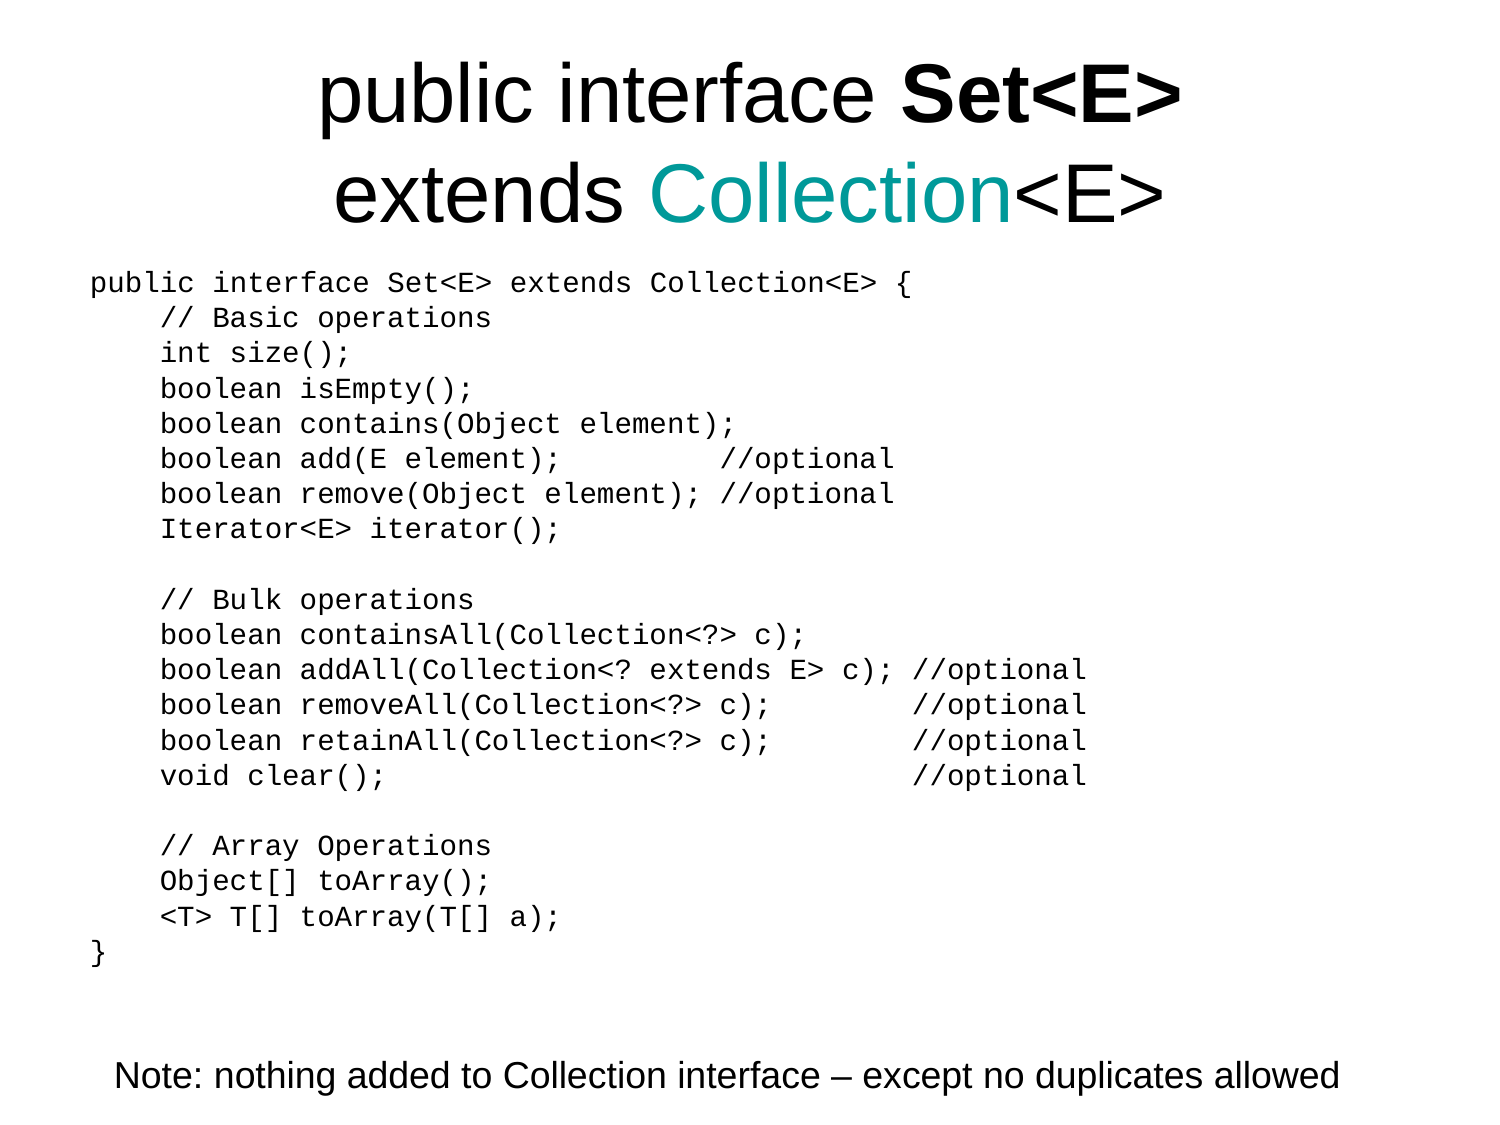

# public interface Set<E> extends Collection<E>
public interface Set<E> extends Collection<E> {
 // Basic operations
 int size();
 boolean isEmpty();
 boolean contains(Object element);
 boolean add(E element); //optional
 boolean remove(Object element); //optional
 Iterator<E> iterator();
 // Bulk operations
 boolean containsAll(Collection<?> c);
 boolean addAll(Collection<? extends E> c); //optional
 boolean removeAll(Collection<?> c); //optional
 boolean retainAll(Collection<?> c); //optional
 void clear(); //optional
 // Array Operations
 Object[] toArray();
 <T> T[] toArray(T[] a);
}
Note: nothing added to Collection interface – except no duplicates allowed